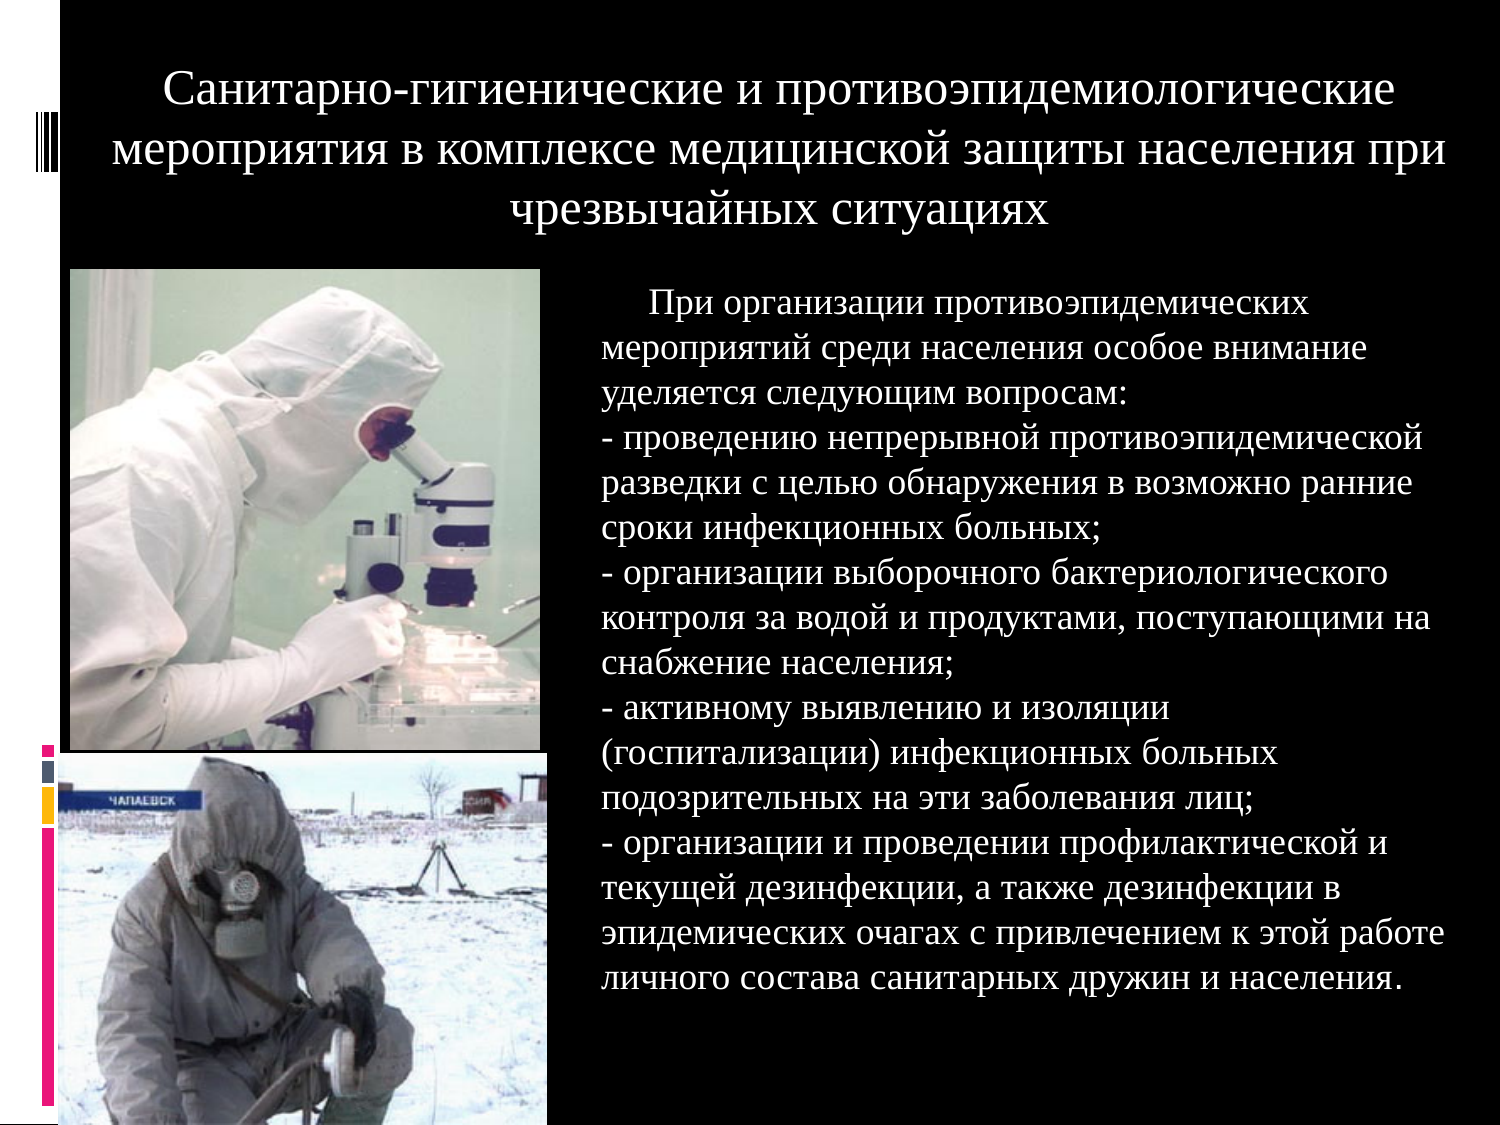

Санитарно-гигиенические и противоэпидемиологические мероприятия в комплексе медицинской защиты населения при чрезвычайных ситуациях
 При организации противоэпидемических мероприятий среди населения особое внимание уделяется следующим вопросам:
- проведению непрерывной противоэпидемической разведки с целью обнаружения в возможно ранние сроки инфекционных больных;
- организации выборочного бактериологического контроля за водой и продуктами, поступающими на снабжение населения;
- активному выявлению и изоляции (госпитализации) инфекционных больных подозрительных на эти заболевания лиц;
- организации и проведении профилактической и текущей дезинфекции, а также дезинфекции в эпидемических очагах с привлечением к этой работе личного состава санитарных дружин и населения.